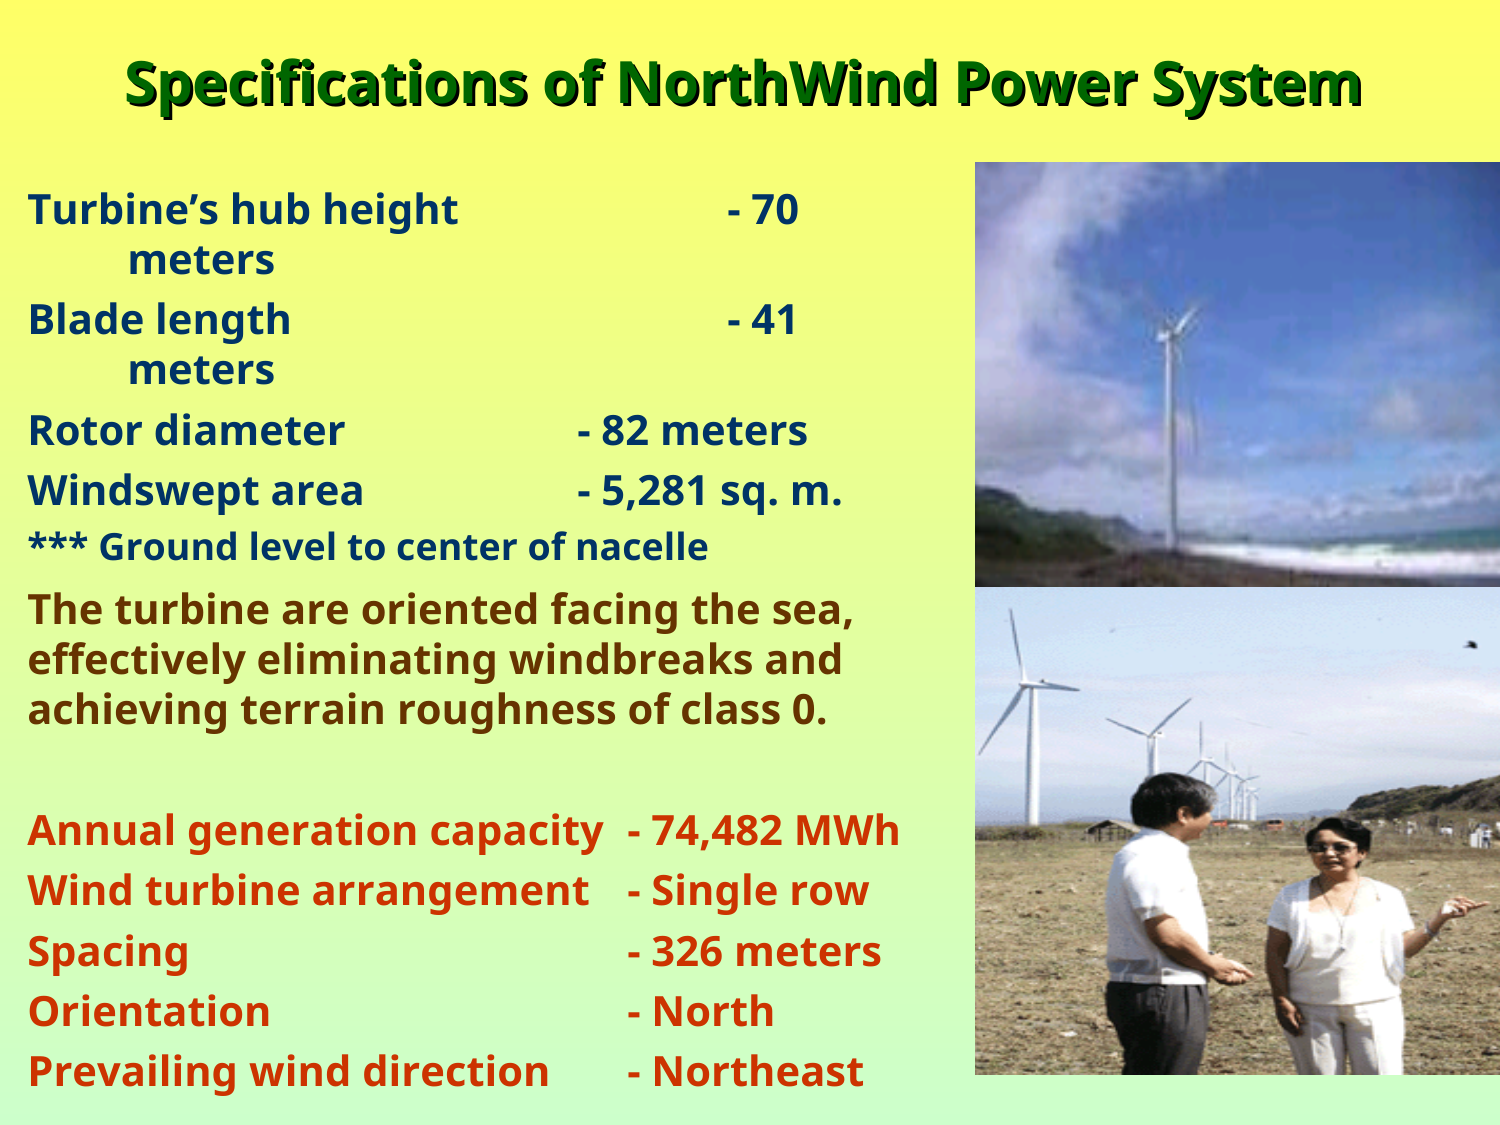

# Specifications of NorthWind Power System
Turbine’s hub height		- 70 meters
Blade length			- 41 meters
Rotor diameter		- 82 meters
Windswept area		- 5,281 sq. m.
*** Ground level to center of nacelle
The turbine are oriented facing the sea, effectively eliminating windbreaks and achieving terrain roughness of class 0.
Annual generation capacity	- 74,482 MWh
Wind turbine arrangement	- Single row
Spacing			- 326 meters
Orientation			- North
Prevailing wind direction	- Northeast